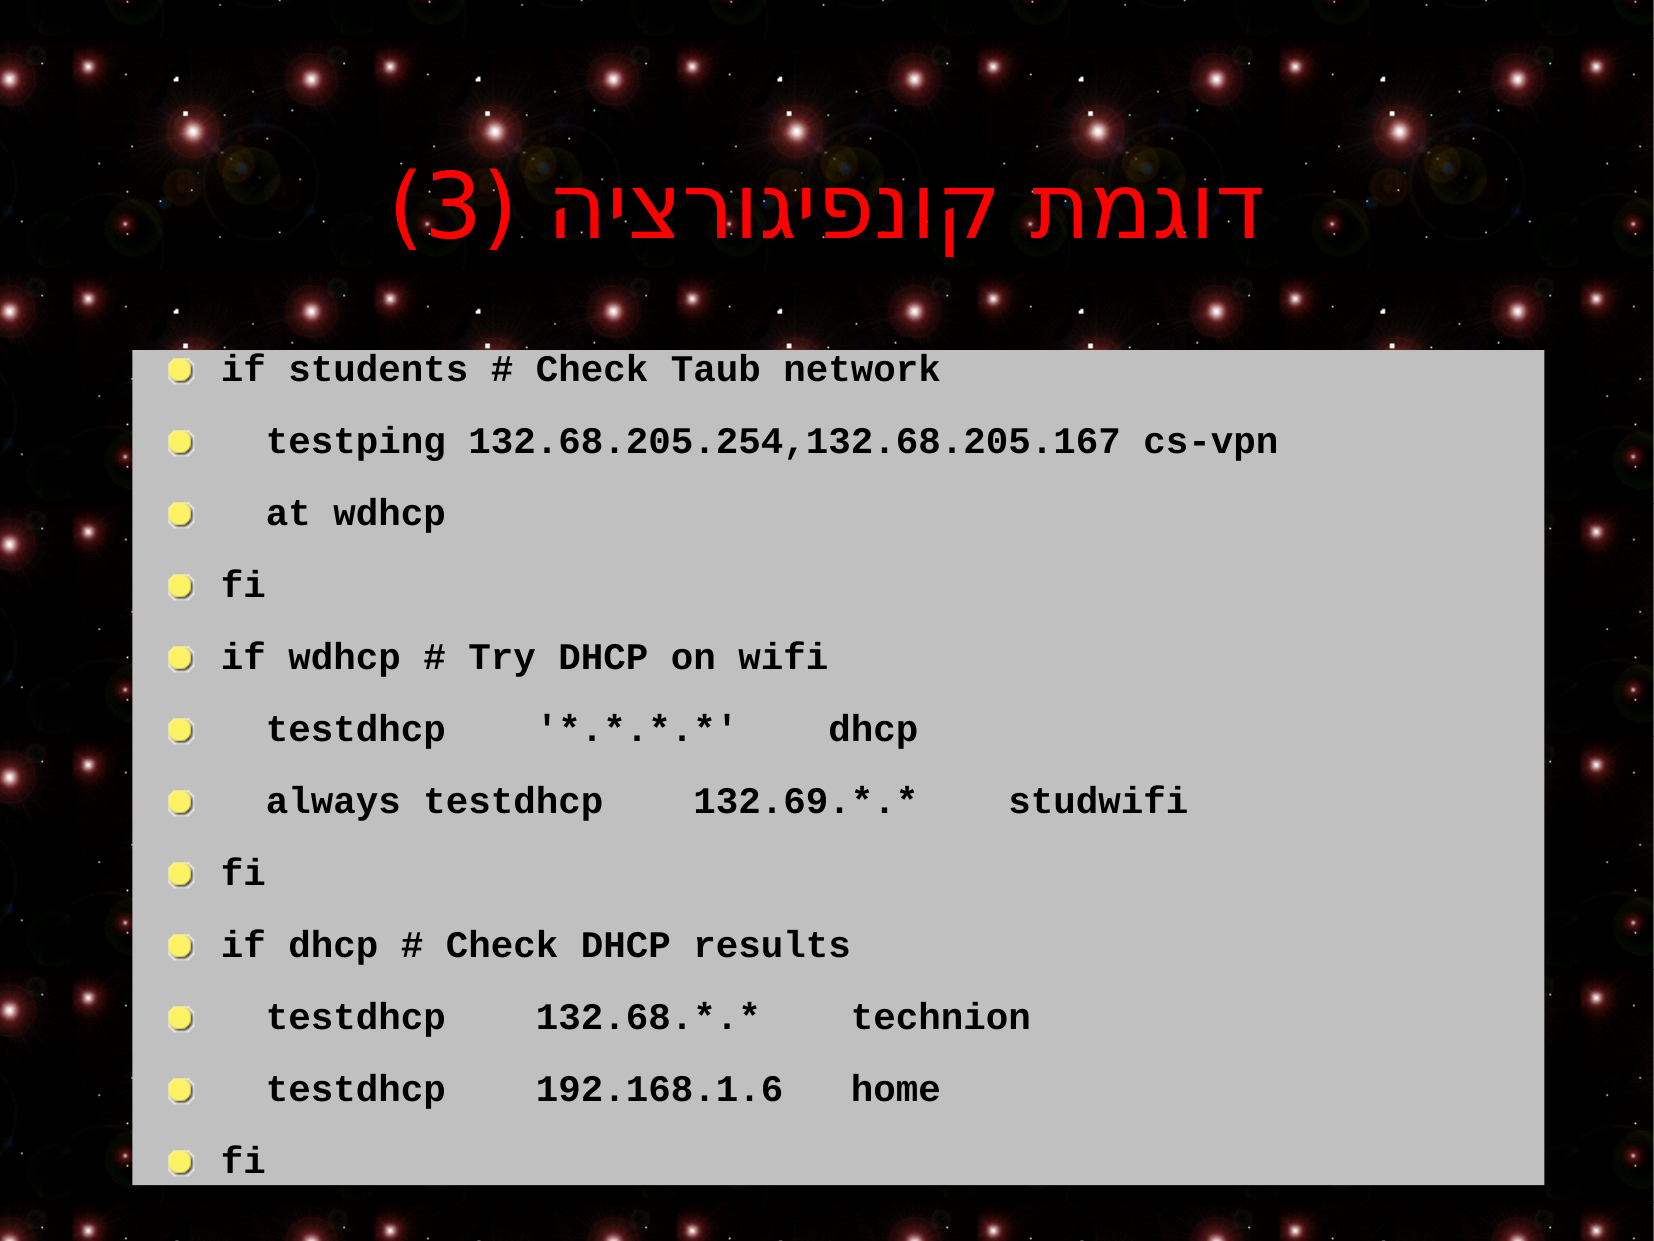

# דוגמת קונפיגורציה (3)
if students # Check Taub network
 testping 132.68.205.254,132.68.205.167 cs-vpn
 at wdhcp
fi
if wdhcp # Try DHCP on wifi
 testdhcp '*.*.*.*' dhcp
 always testdhcp 132.69.*.* studwifi
fi
if dhcp # Check DHCP results
 testdhcp 132.68.*.* technion
 testdhcp 192.168.1.6 home
fi